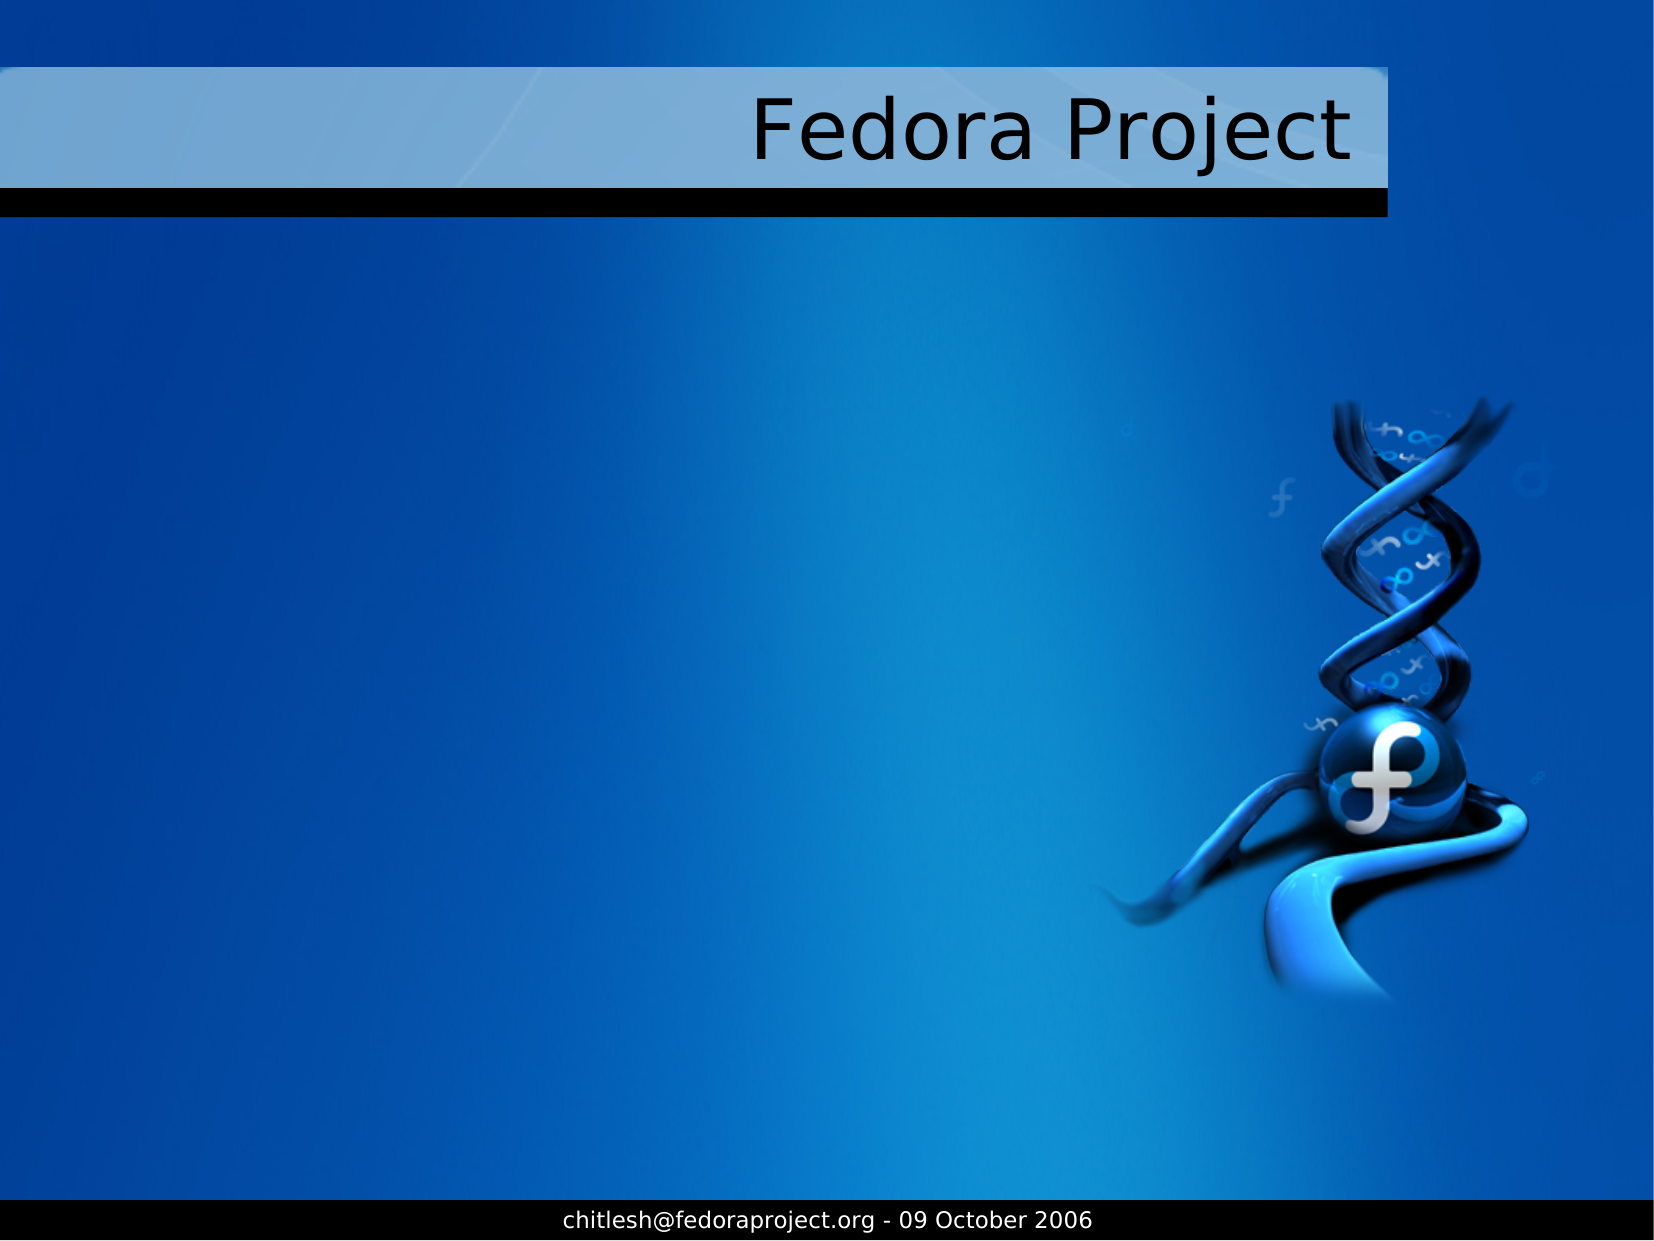

Fedora Project
chitlesh@fedoraproject.org - 09 October 2006